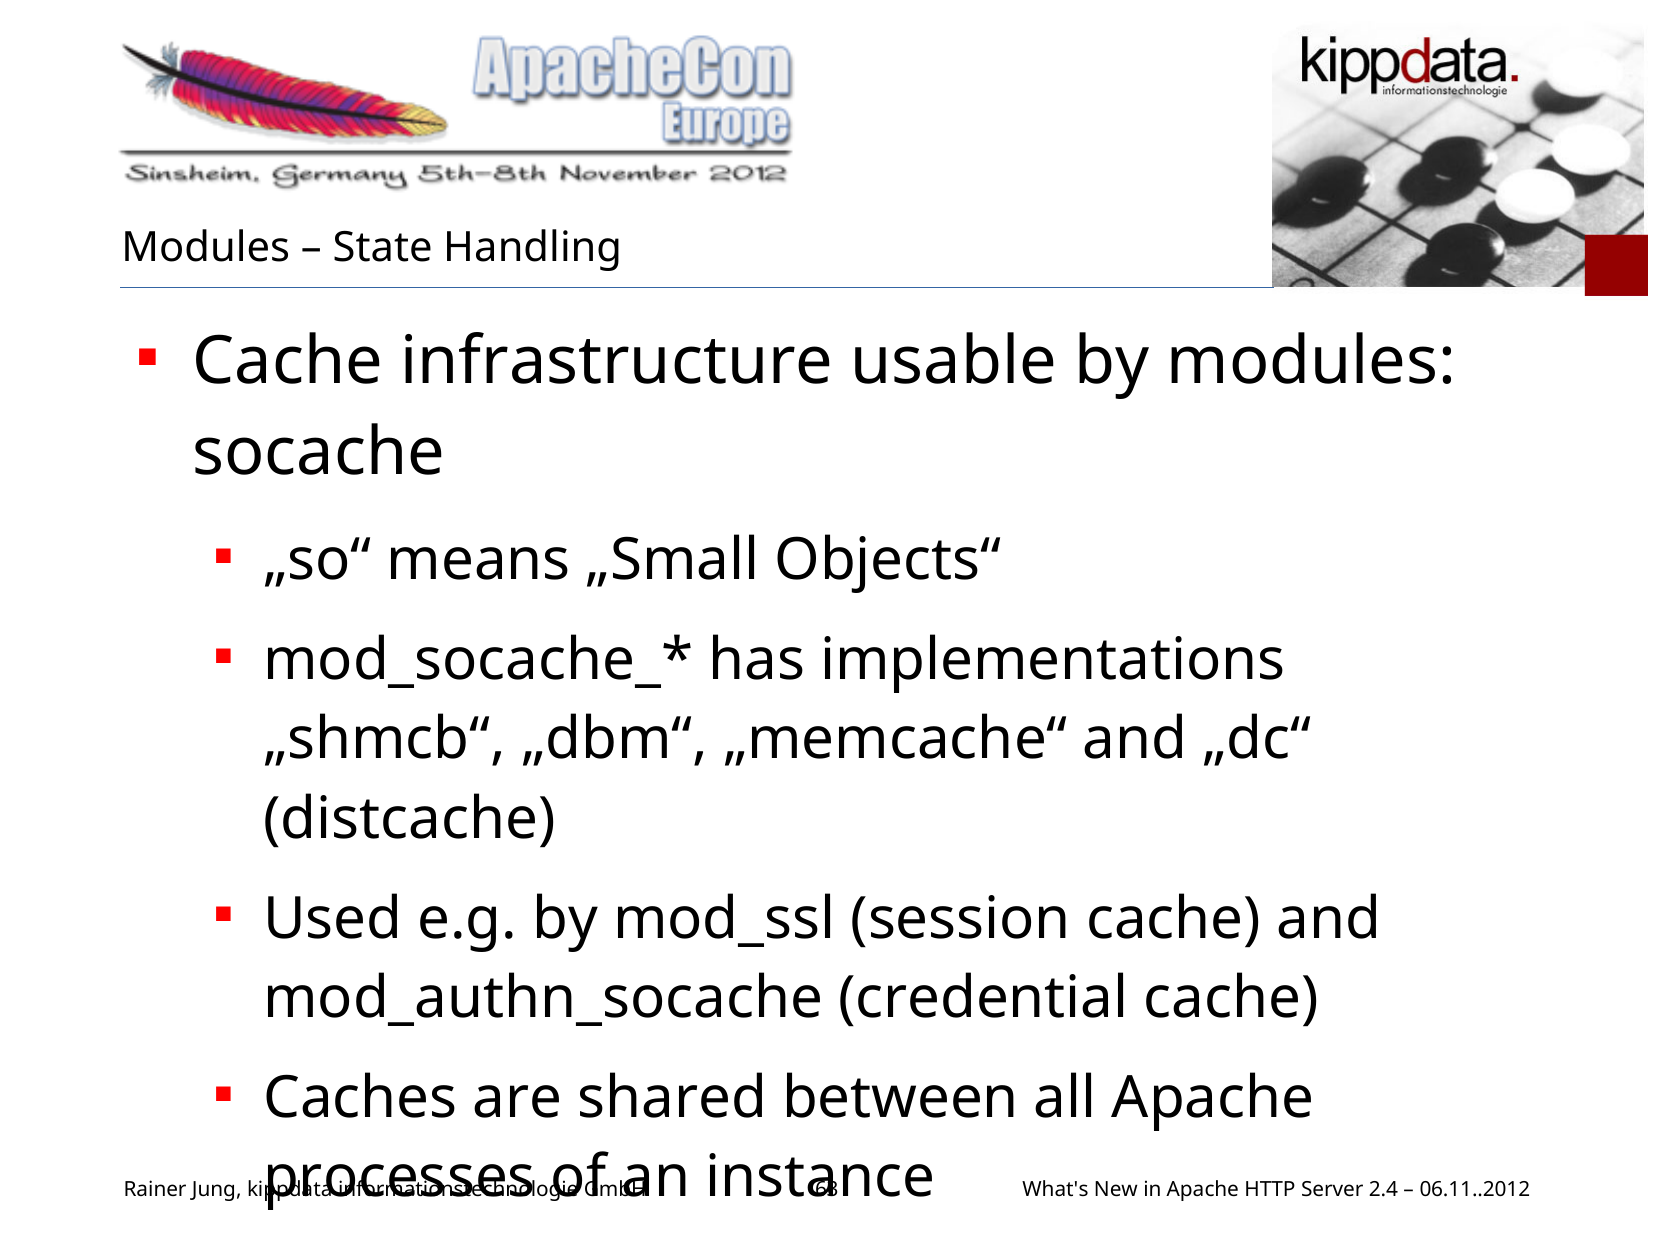

# Modules – State Handling
Cache infrastructure usable by modules: socache
„so“ means „Small Objects“
mod_socache_* has implementations „shmcb“, „dbm“, „memcache“ and „dc“ (distcache)
Used e.g. by mod_ssl (session cache) and mod_authn_socache (credential cache)
Caches are shared between all Apache processes of an instance